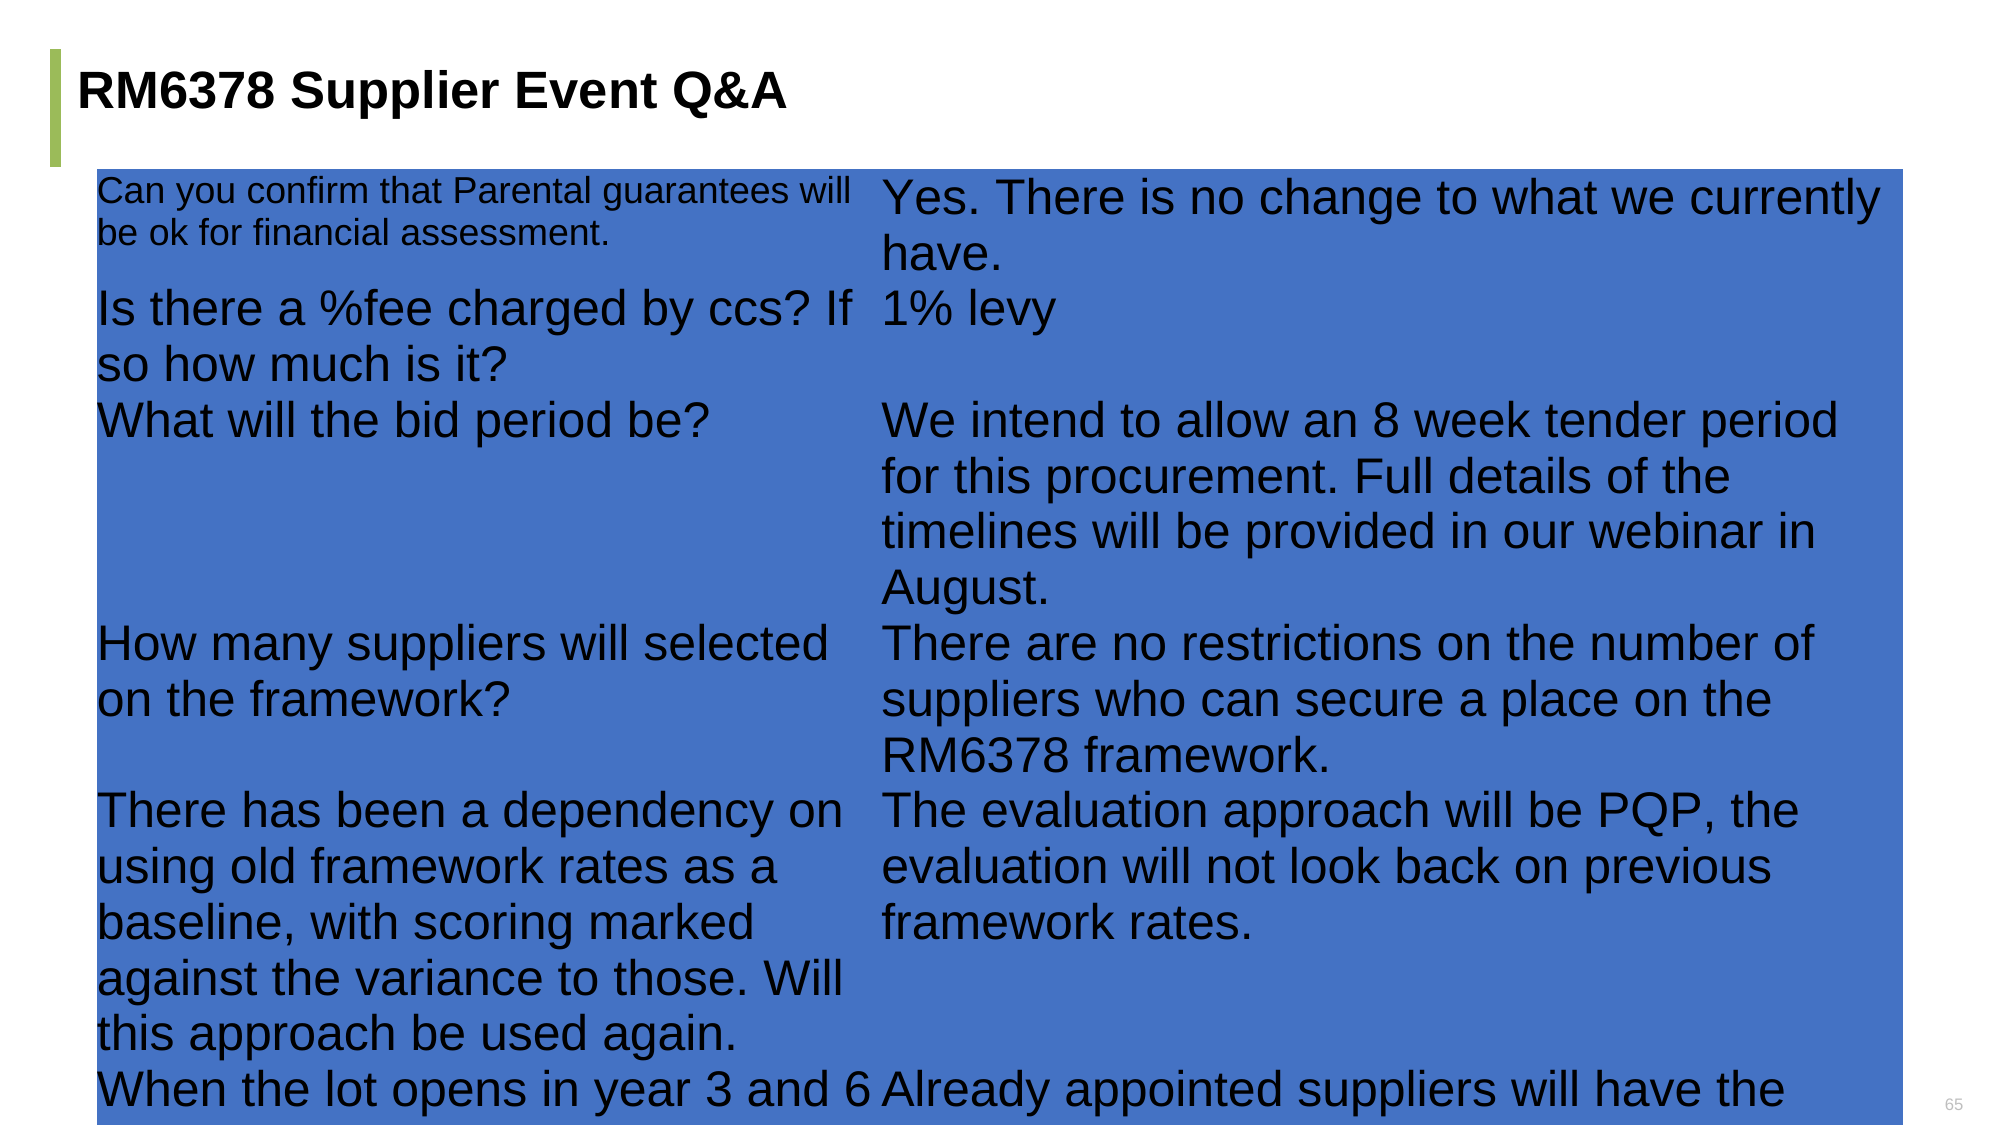

# RM6378 Supplier Event Q&A
| Can you confirm that Parental guarantees will be ok for financial assessment. | Yes. There is no change to what we currently have. |
| --- | --- |
| Is there a %fee charged by ccs? If so how much is it? | 1% levy |
| What will the bid period be? | We intend to allow an 8 week tender period for this procurement. Full details of the timelines will be provided in our webinar in August. |
| How many suppliers will selected on the framework? | There are no restrictions on the number of suppliers who can secure a place on the RM6378 framework. |
| There has been a dependency on using old framework rates as a baseline, with scoring marked against the variance to those. Will this approach be used again. | The evaluation approach will be PQP, the evaluation will not look back on previous framework rates. |
| When the lot opens in year 3 and 6 will there be any process requirements for already appointed suppliers or an opportunity to resubmit to improve PQP for AWOC | Already appointed suppliers will have the opportunity to resubmit bids or remain with their existing bid. |
| Can you provide a bit more information today on what other information you'll be asking for in the ITT stage, other than the TACs and the PSQ | Further information will be provided at the webinar in August with regards to themes, however, award questions will not be shared prior to the issue of the ITT. |
| As a manufacturer (security lot) not providing a service as such (supply only) would this framework be suitable for us? | Yes, Lot 4c is for Technical Security. |